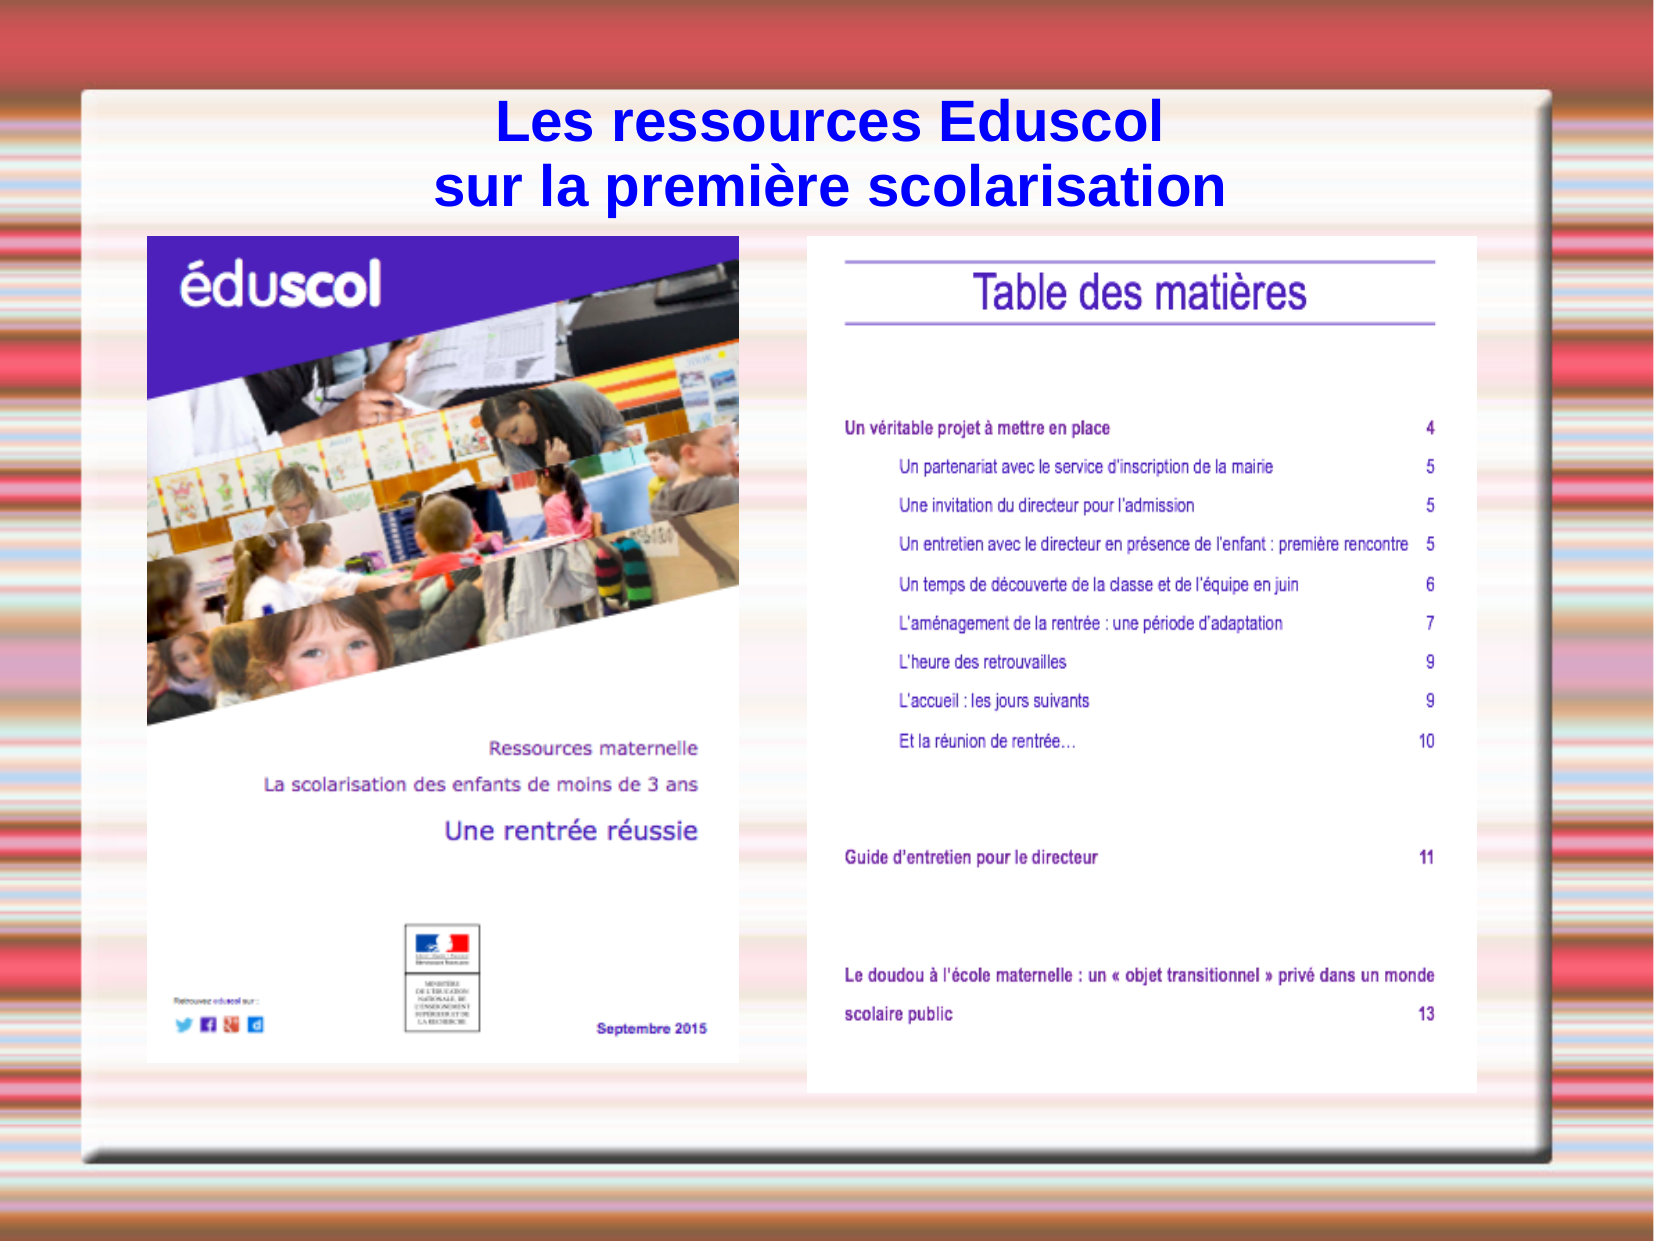

# Les ressources Eduscol
sur la première scolarisation